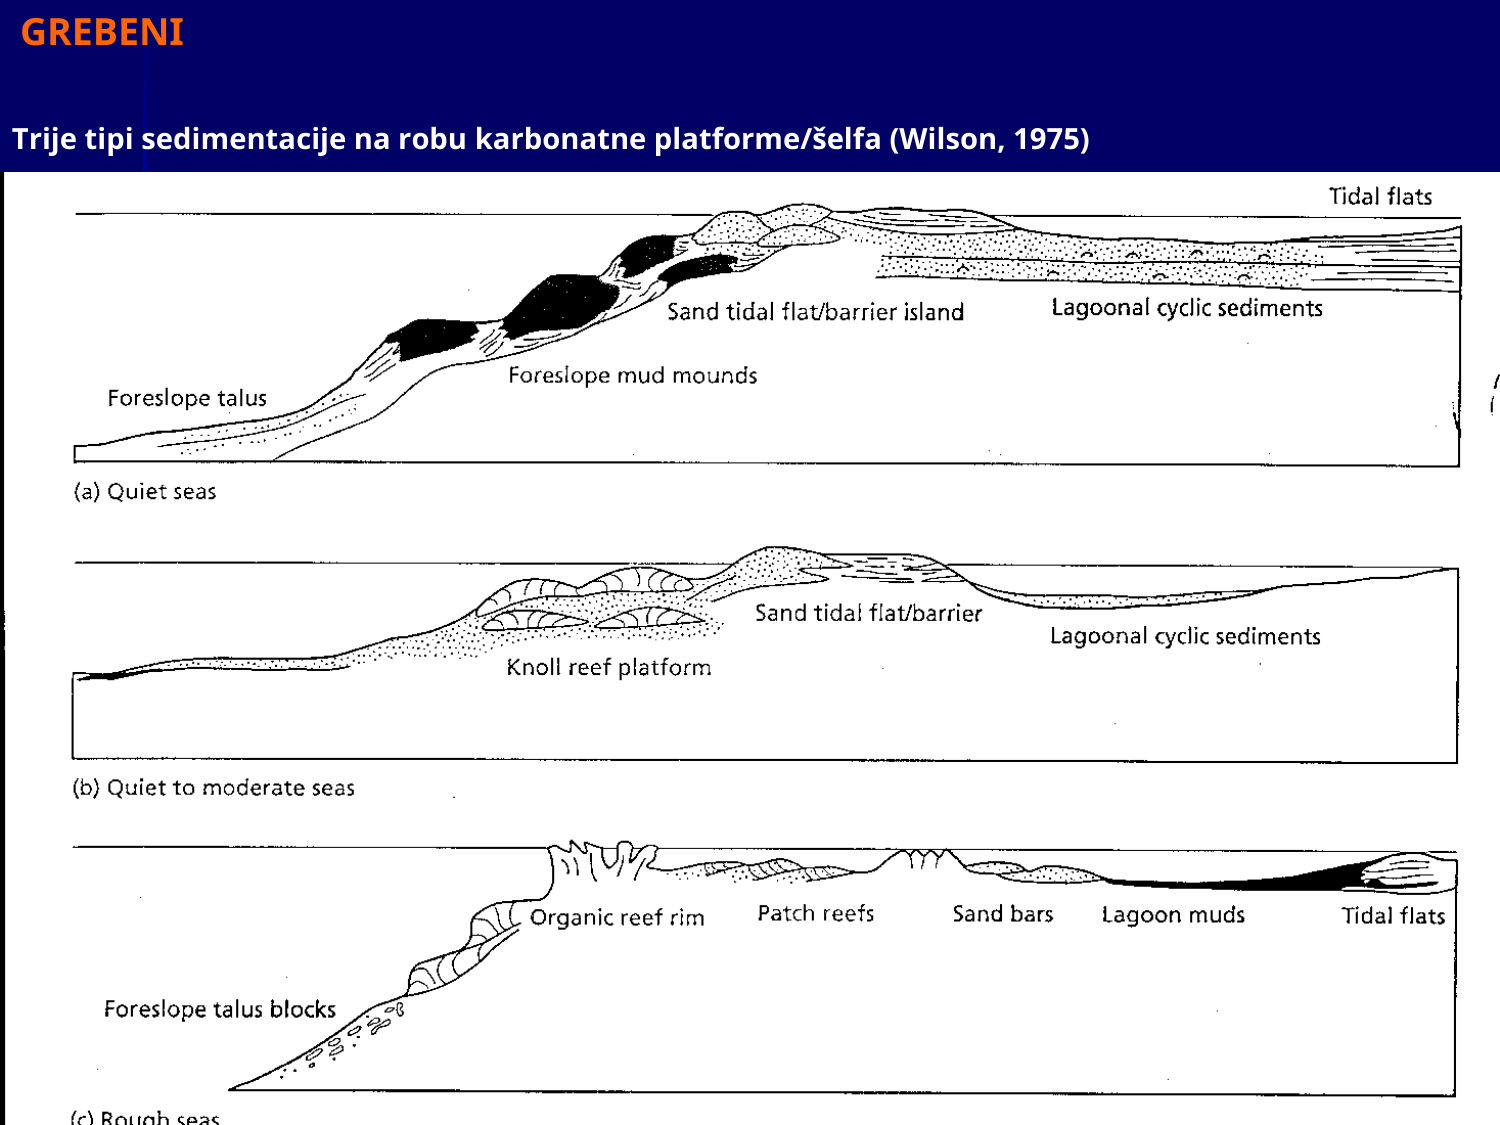

GREBENI
Trije tipi sedimentacije na robu karbonatne platforme/šelfa (Wilson, 1975)